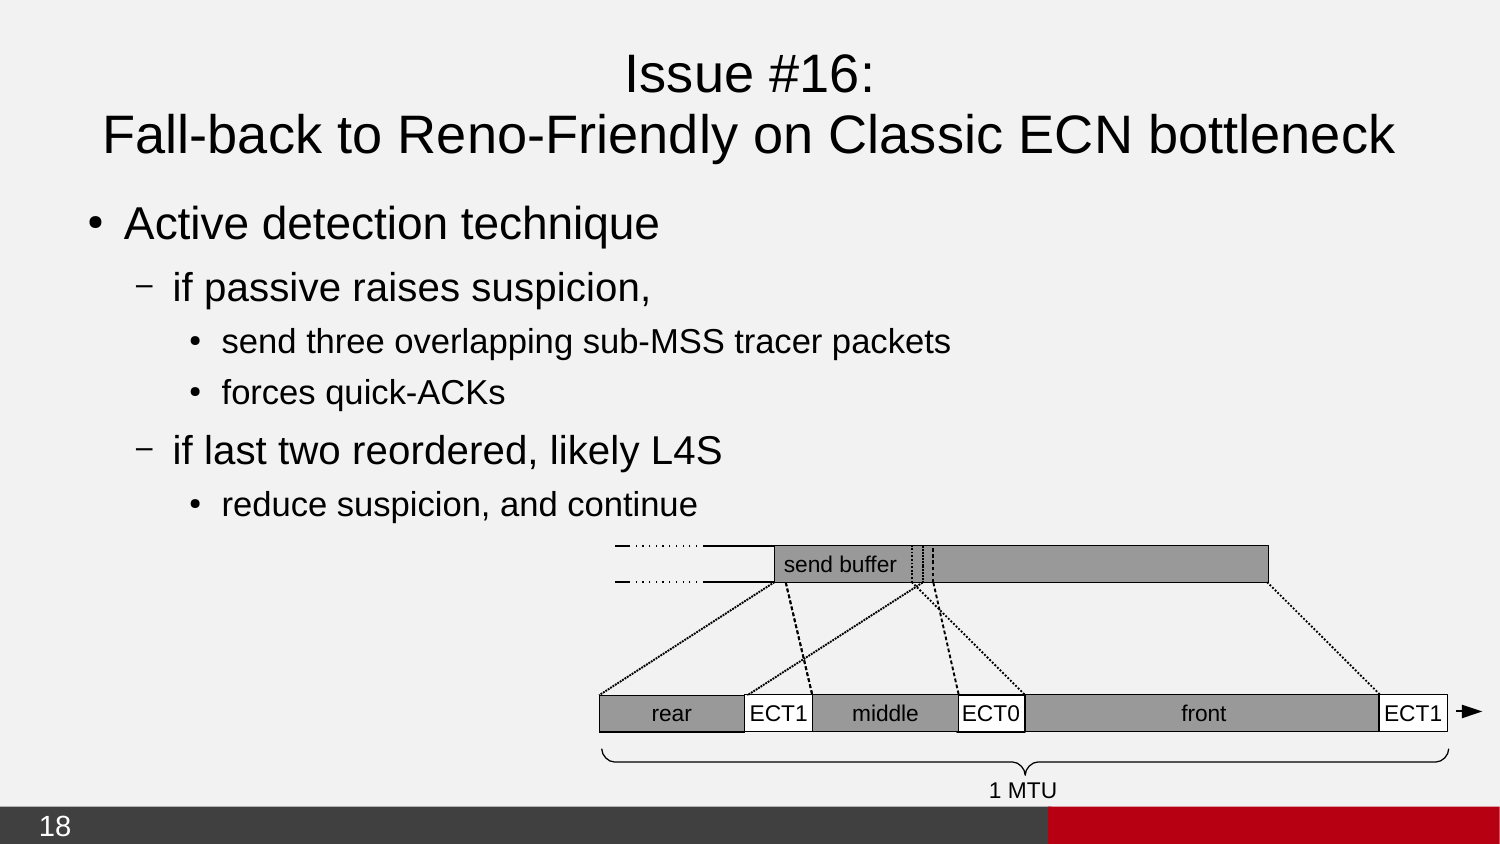

# Issue #16: Fall-back to Reno-Friendly on Classic ECN bottleneck
Active detection technique
if passive raises suspicion,
send three overlapping sub-MSS tracer packets
forces quick-ACKs
if last two reordered, likely L4S
reduce suspicion, and continue
18